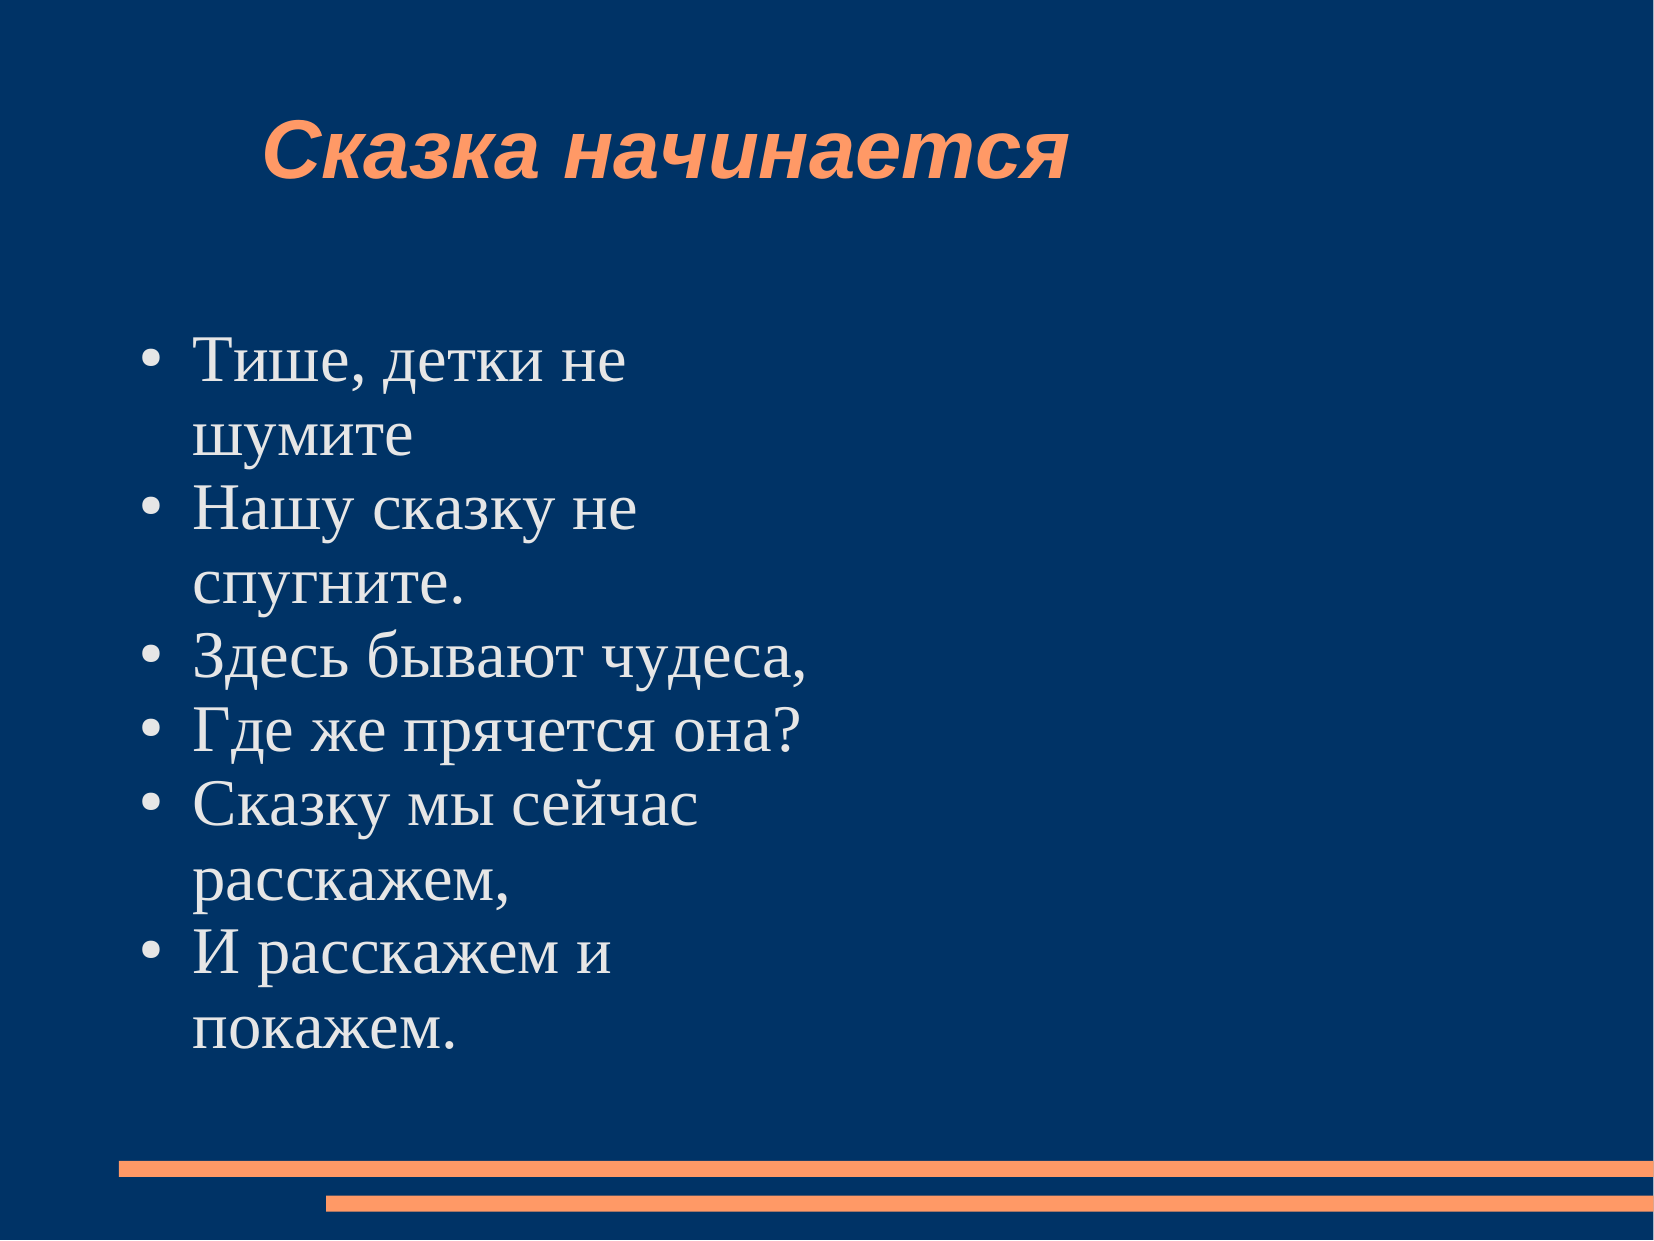

# Сказка начинается
Тише, детки не шумите
Нашу сказку не спугните.
Здесь бывают чудеса,
Где же прячется она?
Сказку мы сейчас расскажем,
И расскажем и покажем.